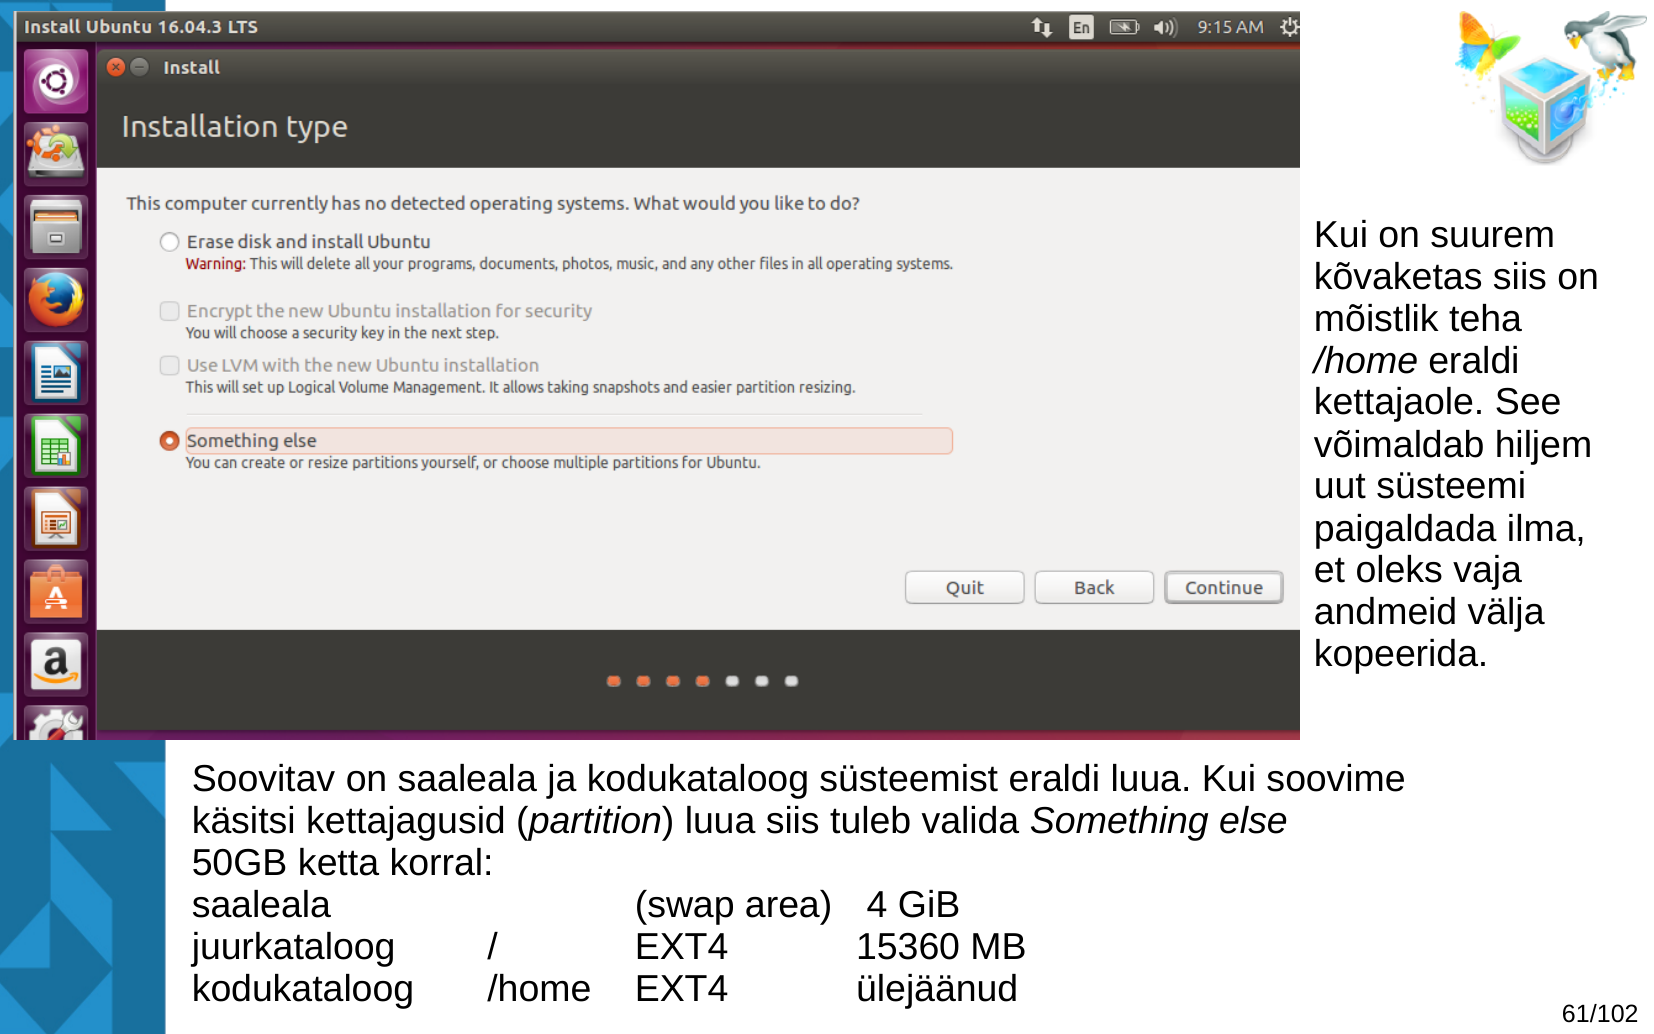

Kui on suurem kõvaketas siis on mõistlik teha /home eraldi kettajaole. See võimaldab hiljem uut süsteemi paigaldada ilma, et oleks vaja andmeid välja kopeerida.
Soovitav on saaleala ja kodukataloog süsteemist eraldi luua. Kui soovime käsitsi kettajagusid (partition) luua siis tuleb valida Something else
50GB ketta korral:
saaleala					(swap area)	 4 GiB
juurkataloog		/		EXT4		15360 MB
kodukataloog	/home	EXT4		ülejäänud